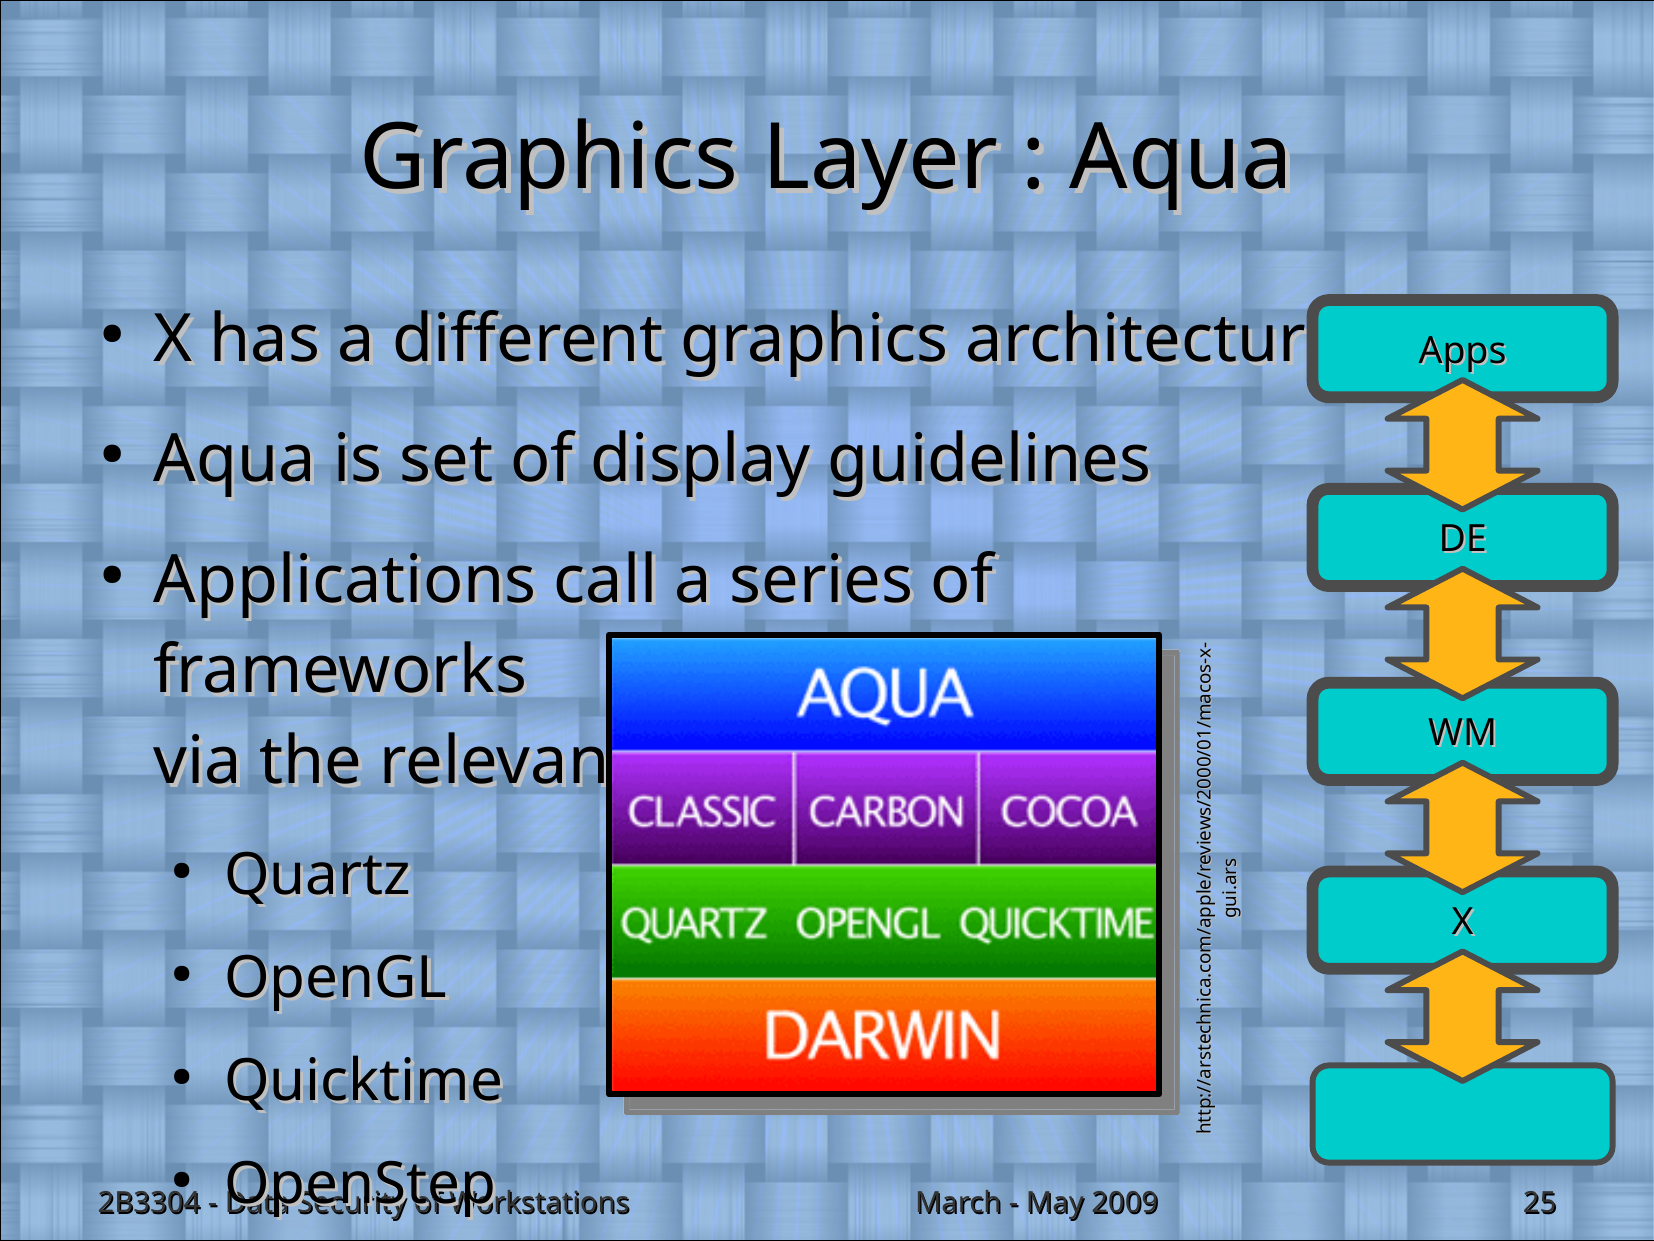

# Graphics Layer : Aqua
X has a different graphics architecture
Aqua is set of display guidelines
Applications call a series of frameworks
via the relevant API
Quartz
OpenGL
Quicktime
OpenStep
Apps
DE
WM
X
http://arstechnica.com/apple/reviews/2000/01/macos-x-gui.ars